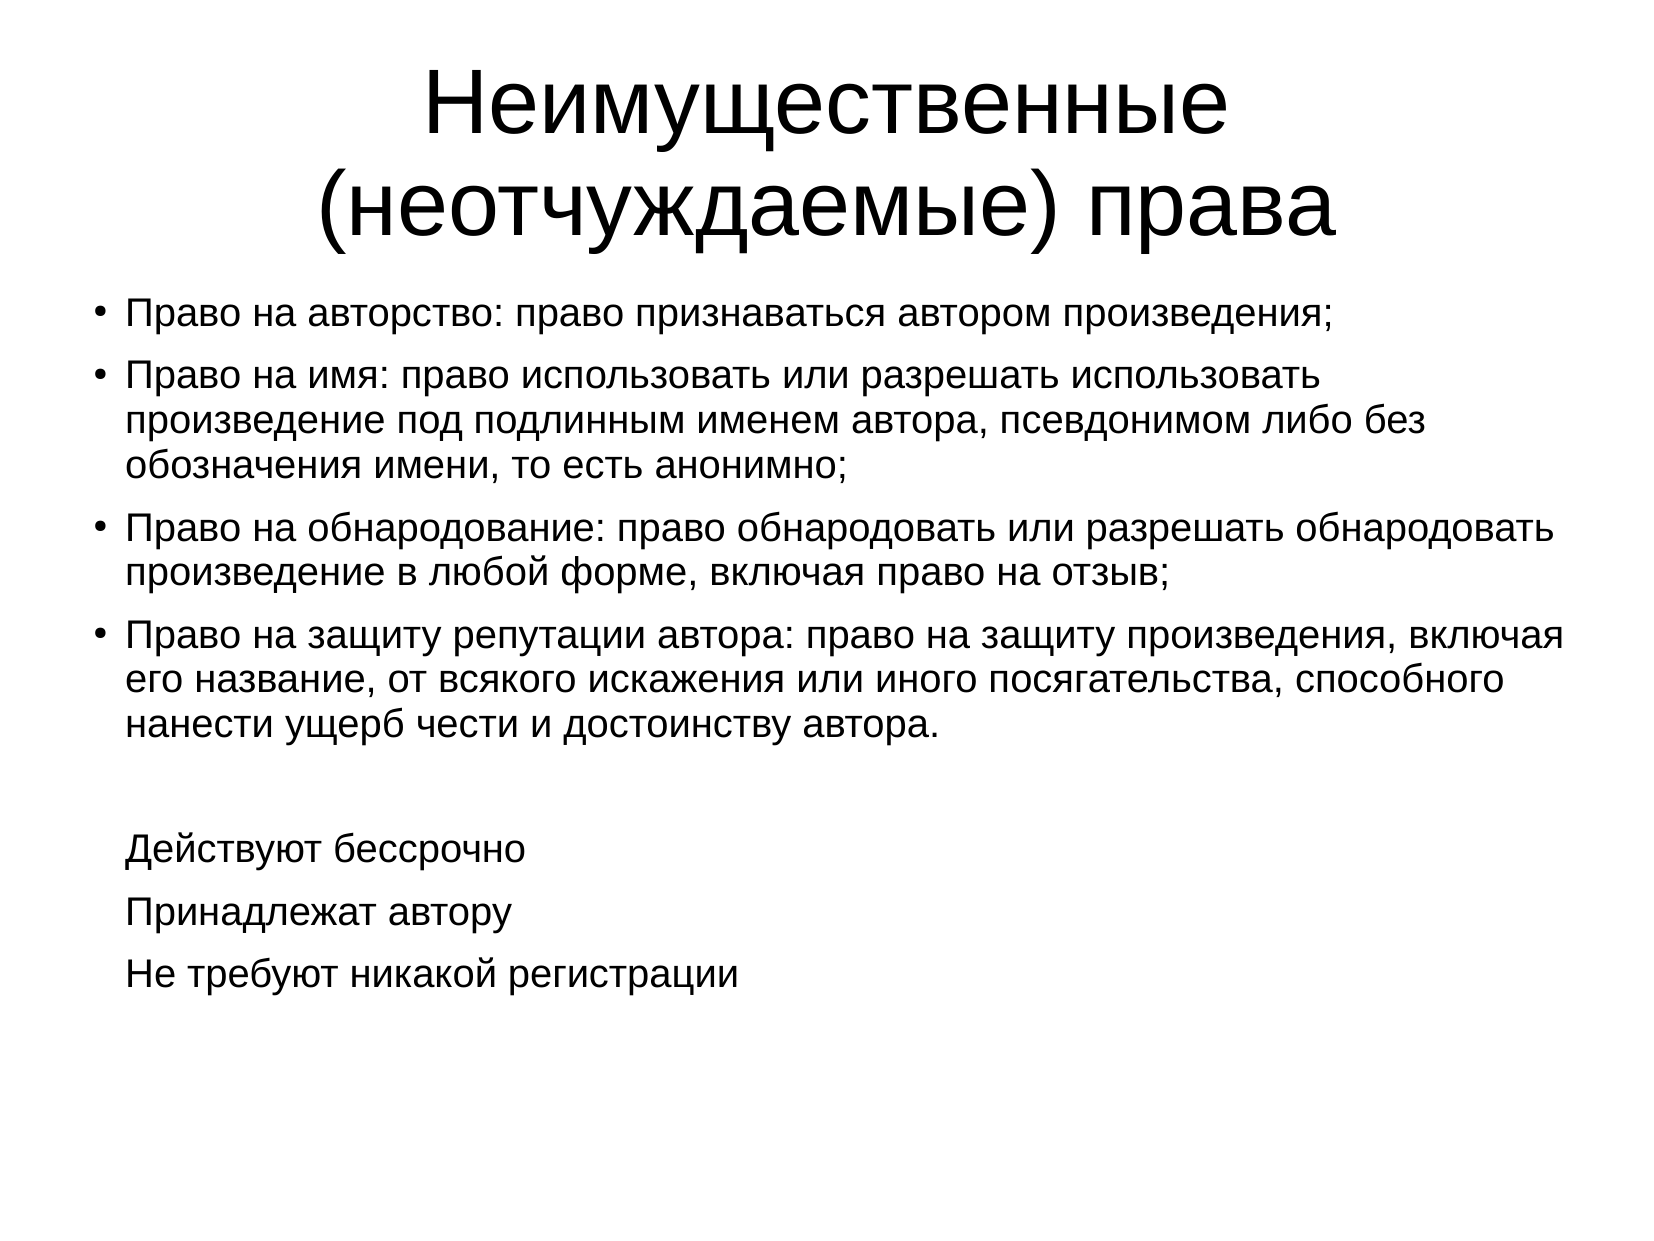

# Неимущественные (неотчуждаемые) права
Право на авторство: право признаваться автором произведения;
Право на имя: право использовать или разрешать использовать произведение под подлинным именем автора, псевдонимом либо без обозначения имени, то есть анонимно;
Право на обнародование: право обнародовать или разрешать обнародовать произведение в любой форме, включая право на отзыв;
Право на защиту репутации автора: право на защиту произведения, включая его название, от всякого искажения или иного посягательства, способного нанести ущерб чести и достоинству автора.
Действуют бессрочно
Принадлежат автору
Не требуют никакой регистрации